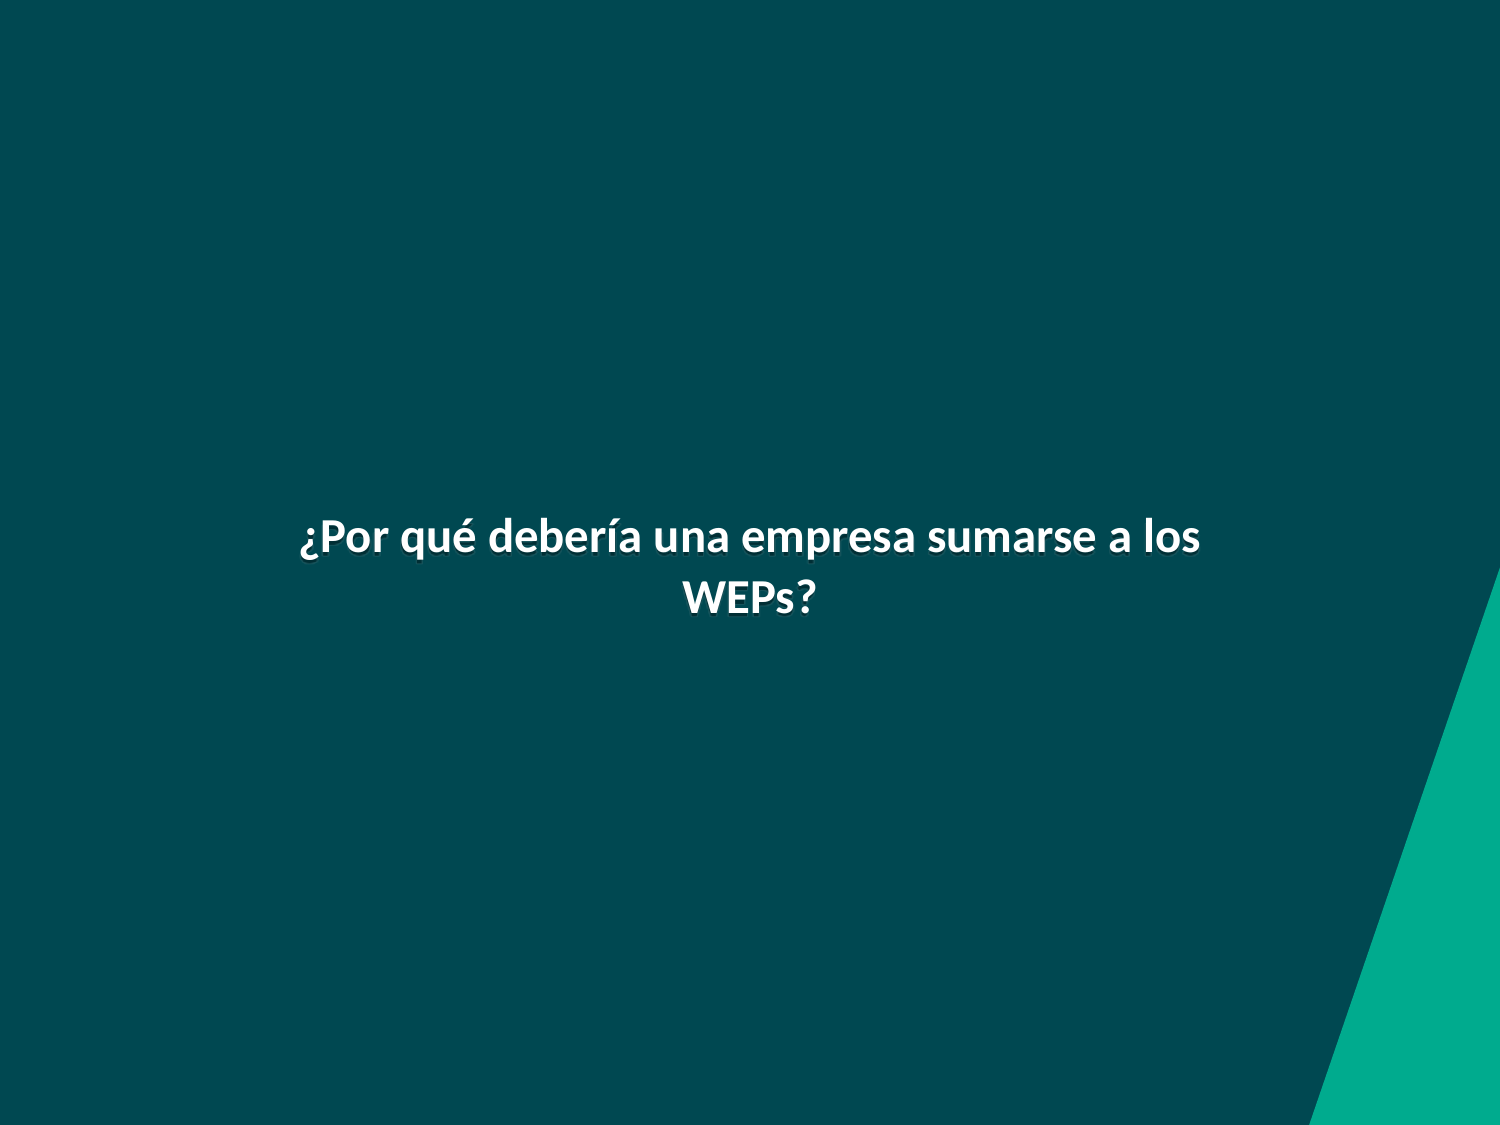

# ¿Por qué debería una empresa sumarse a los WEPs?